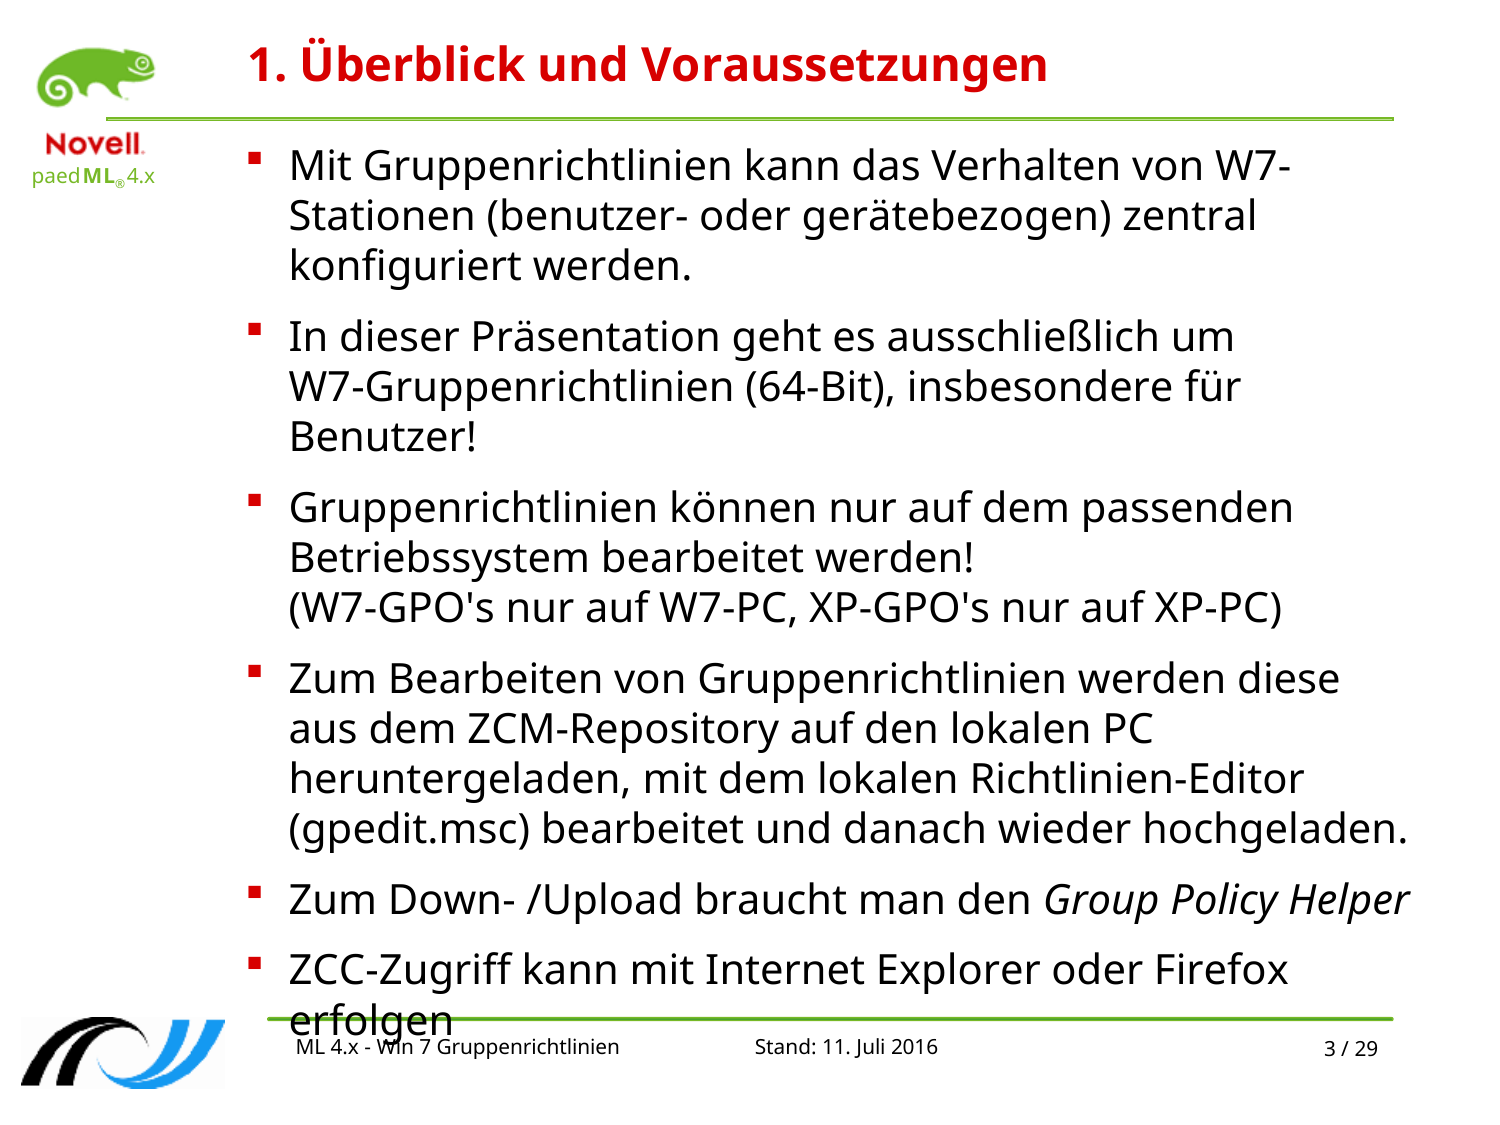

# 1. Überblick und Voraussetzungen
Mit Gruppenrichtlinien kann das Verhalten von W7-Stationen (benutzer- oder gerätebezogen) zentral konfiguriert werden.
In dieser Präsentation geht es ausschließlich um
W7-Gruppenrichtlinien (64-Bit), insbesondere für Benutzer!
Gruppenrichtlinien können nur auf dem passenden Betriebssystem bearbeitet werden!
(W7-GPO's nur auf W7-PC, XP-GPO's nur auf XP-PC)
Zum Bearbeiten von Gruppenrichtlinien werden diese aus dem ZCM-Repository auf den lokalen PC heruntergeladen, mit dem lokalen Richtlinien-Editor (gpedit.msc) bearbeitet und danach wieder hochgeladen.
Zum Down- /Upload braucht man den Group Policy Helper
ZCC-Zugriff kann mit Internet Explorer oder Firefox erfolgen
ML 4.x - Win 7 Gruppenrichtlinien
11. Juli 2016
3